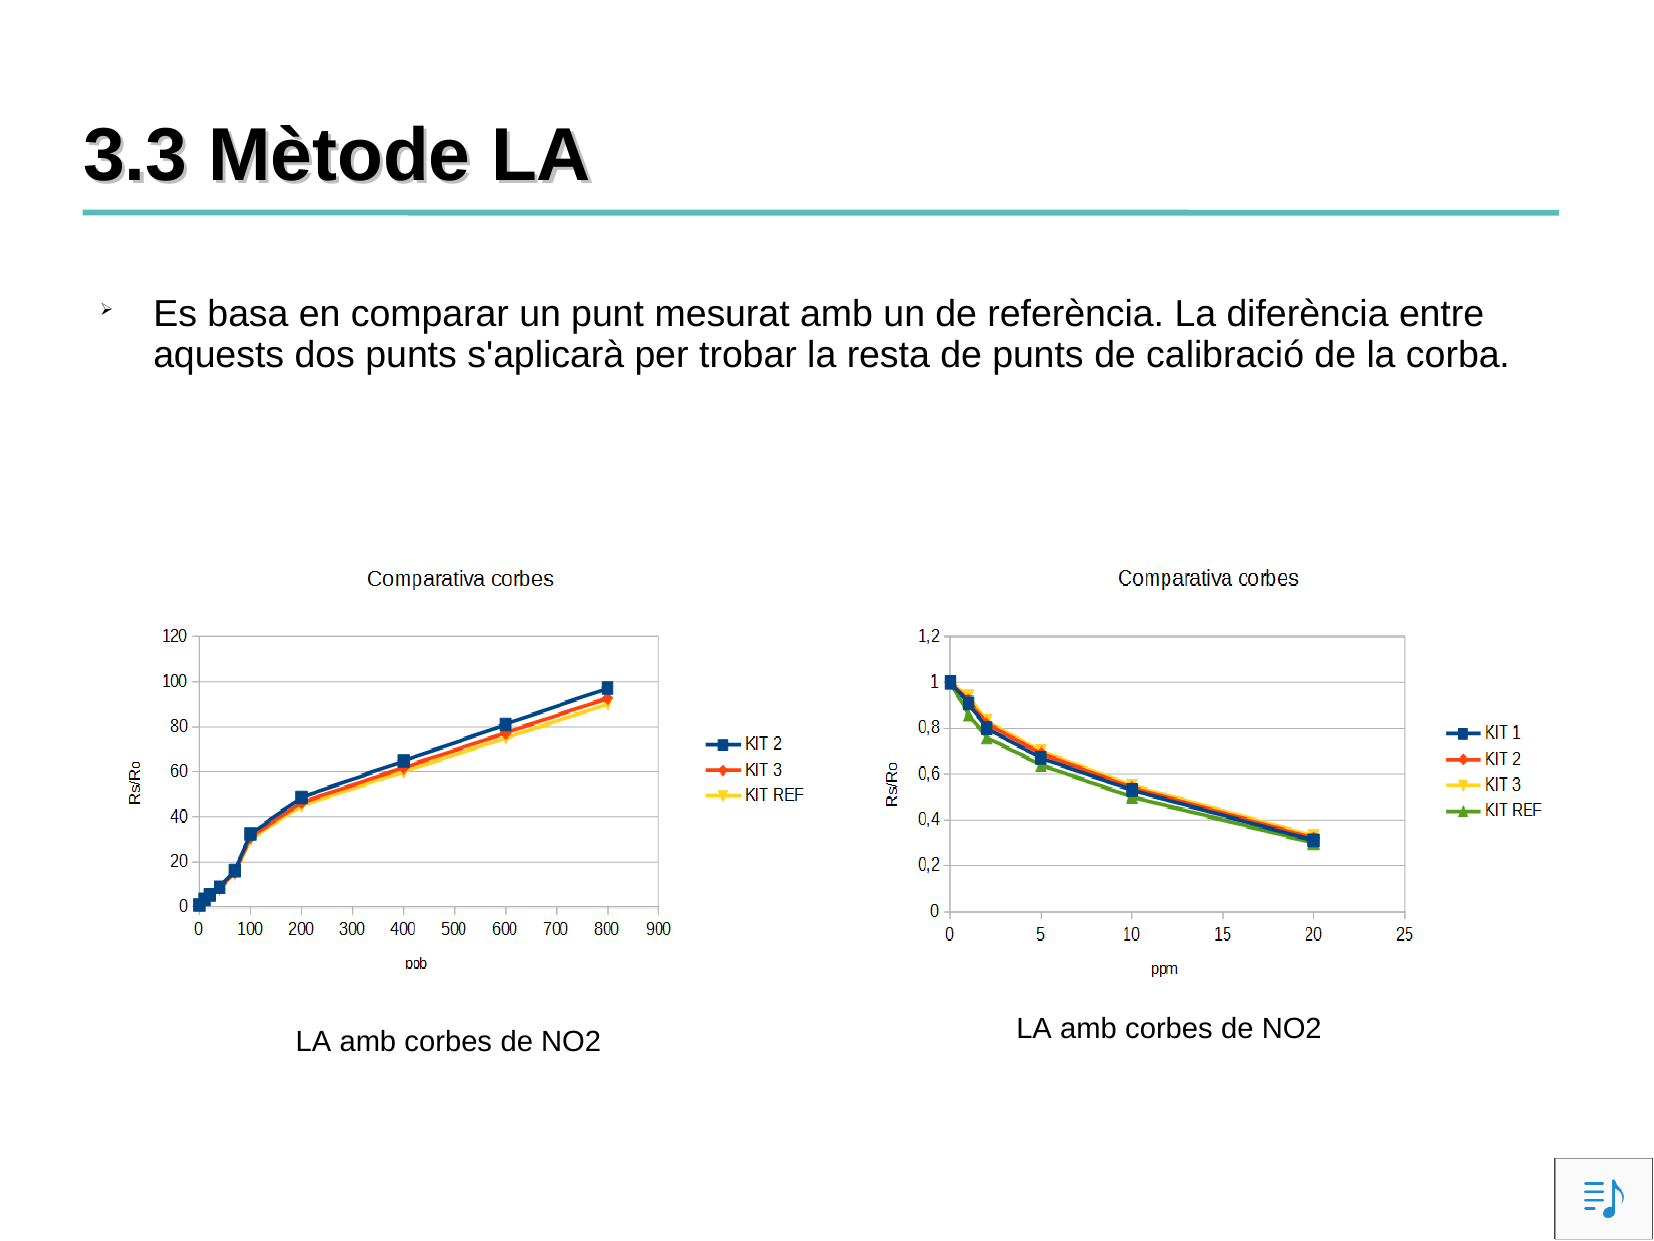

3.3 Mètode LA
# Es basa en comparar un punt mesurat amb un de referència. La diferència entre aquests dos punts s'aplicarà per trobar la resta de punts de calibració de la corba.
LA amb corbes de NO2
LA amb corbes de NO2